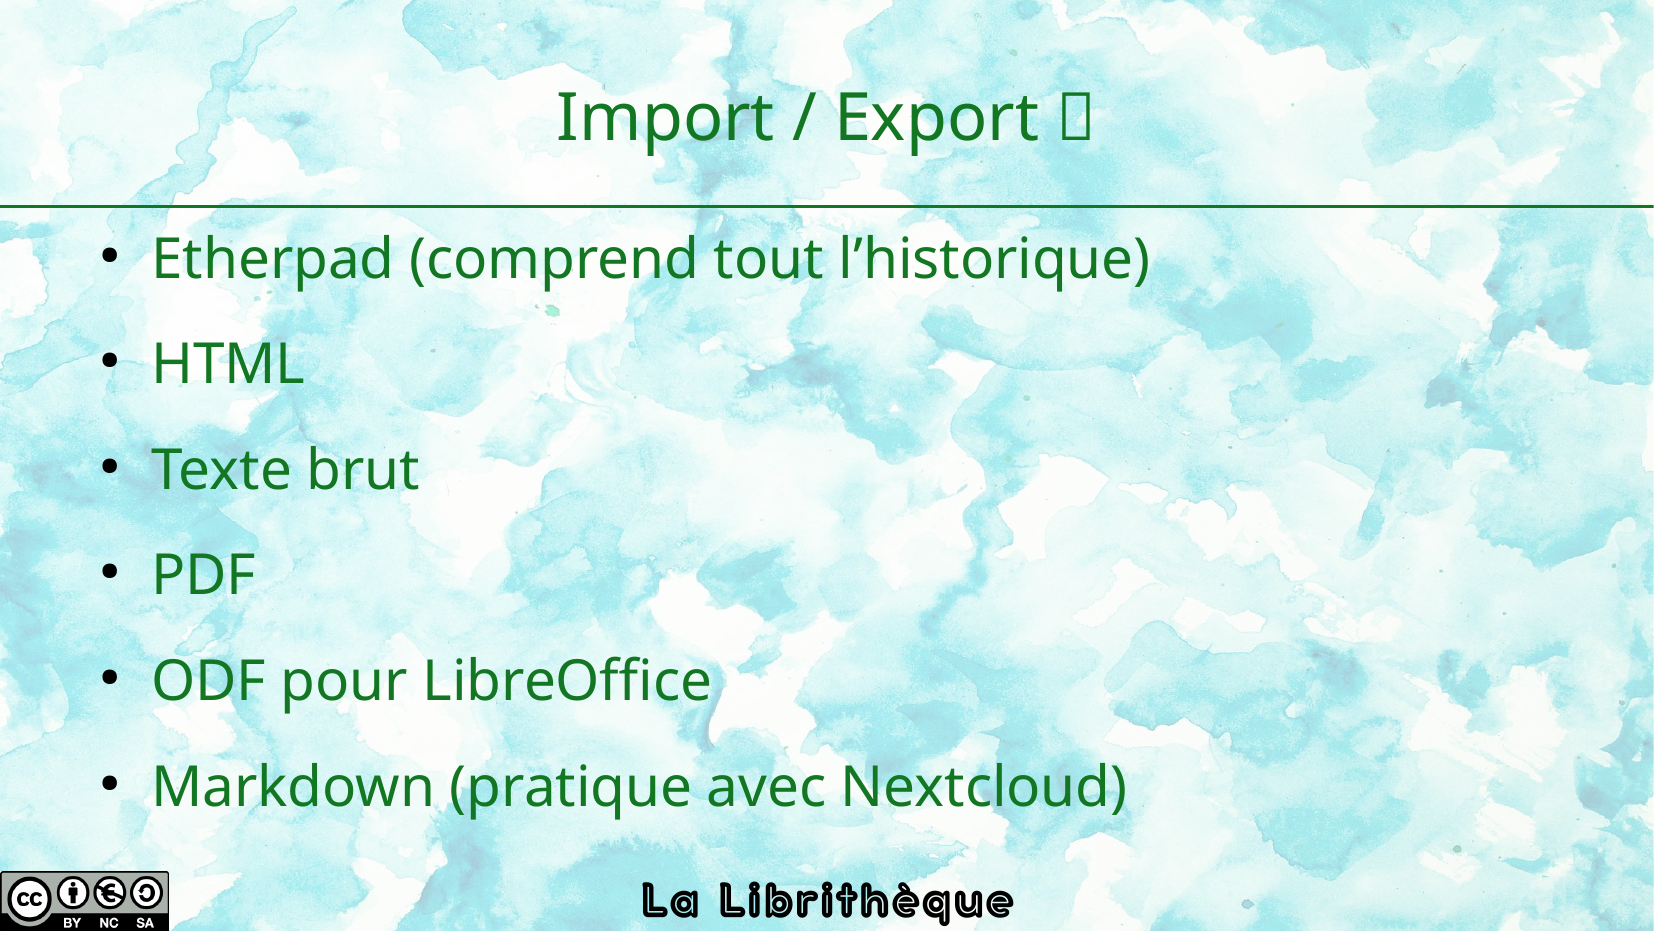

# Import / Export 🚚
Etherpad (comprend tout l’historique)
HTML
Texte brut
PDF
ODF pour LibreOffice
Markdown (pratique avec Nextcloud)